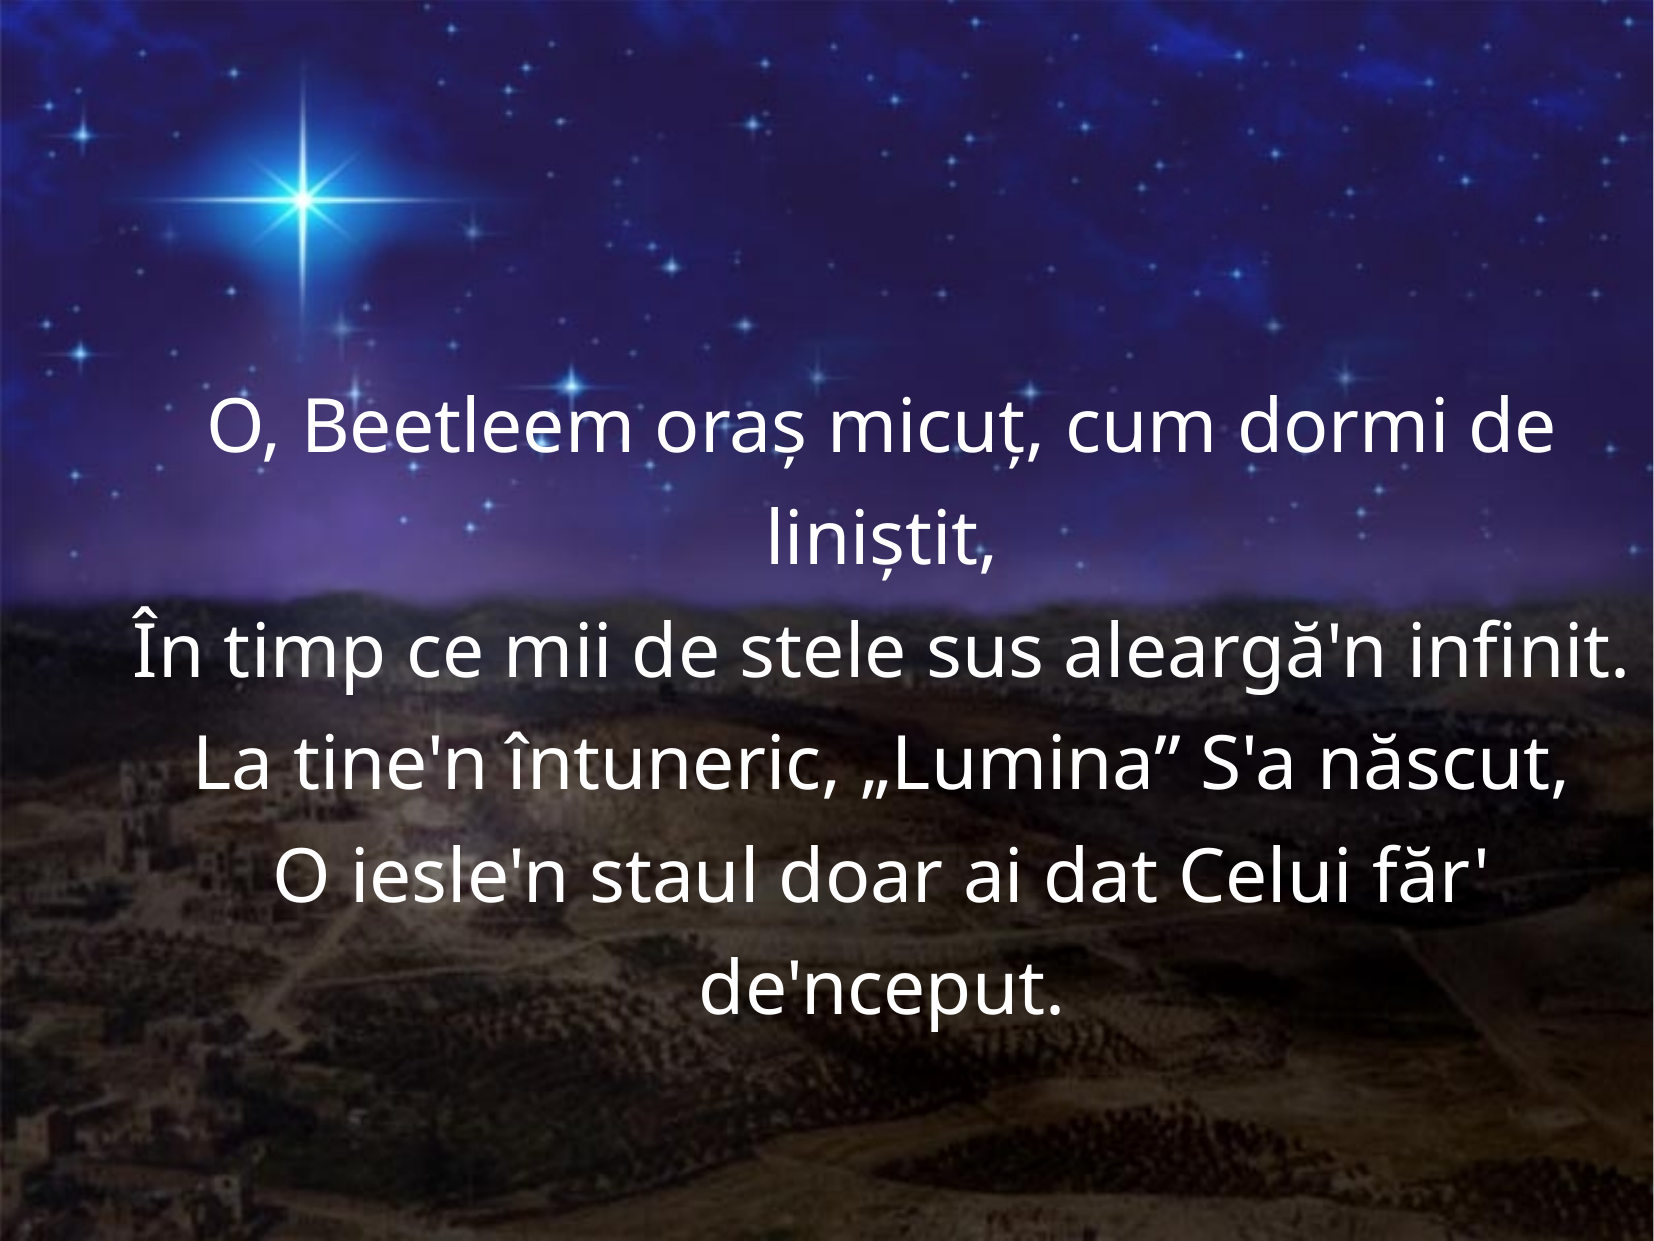

O, Beetleem oraş micuţ, cum dormi de liniştit,
În timp ce mii de stele sus aleargă'n infinit.
La tine'n întuneric, „Lumina” S'a născut,
O iesle'n staul doar ai dat Celui făr' de'nceput.